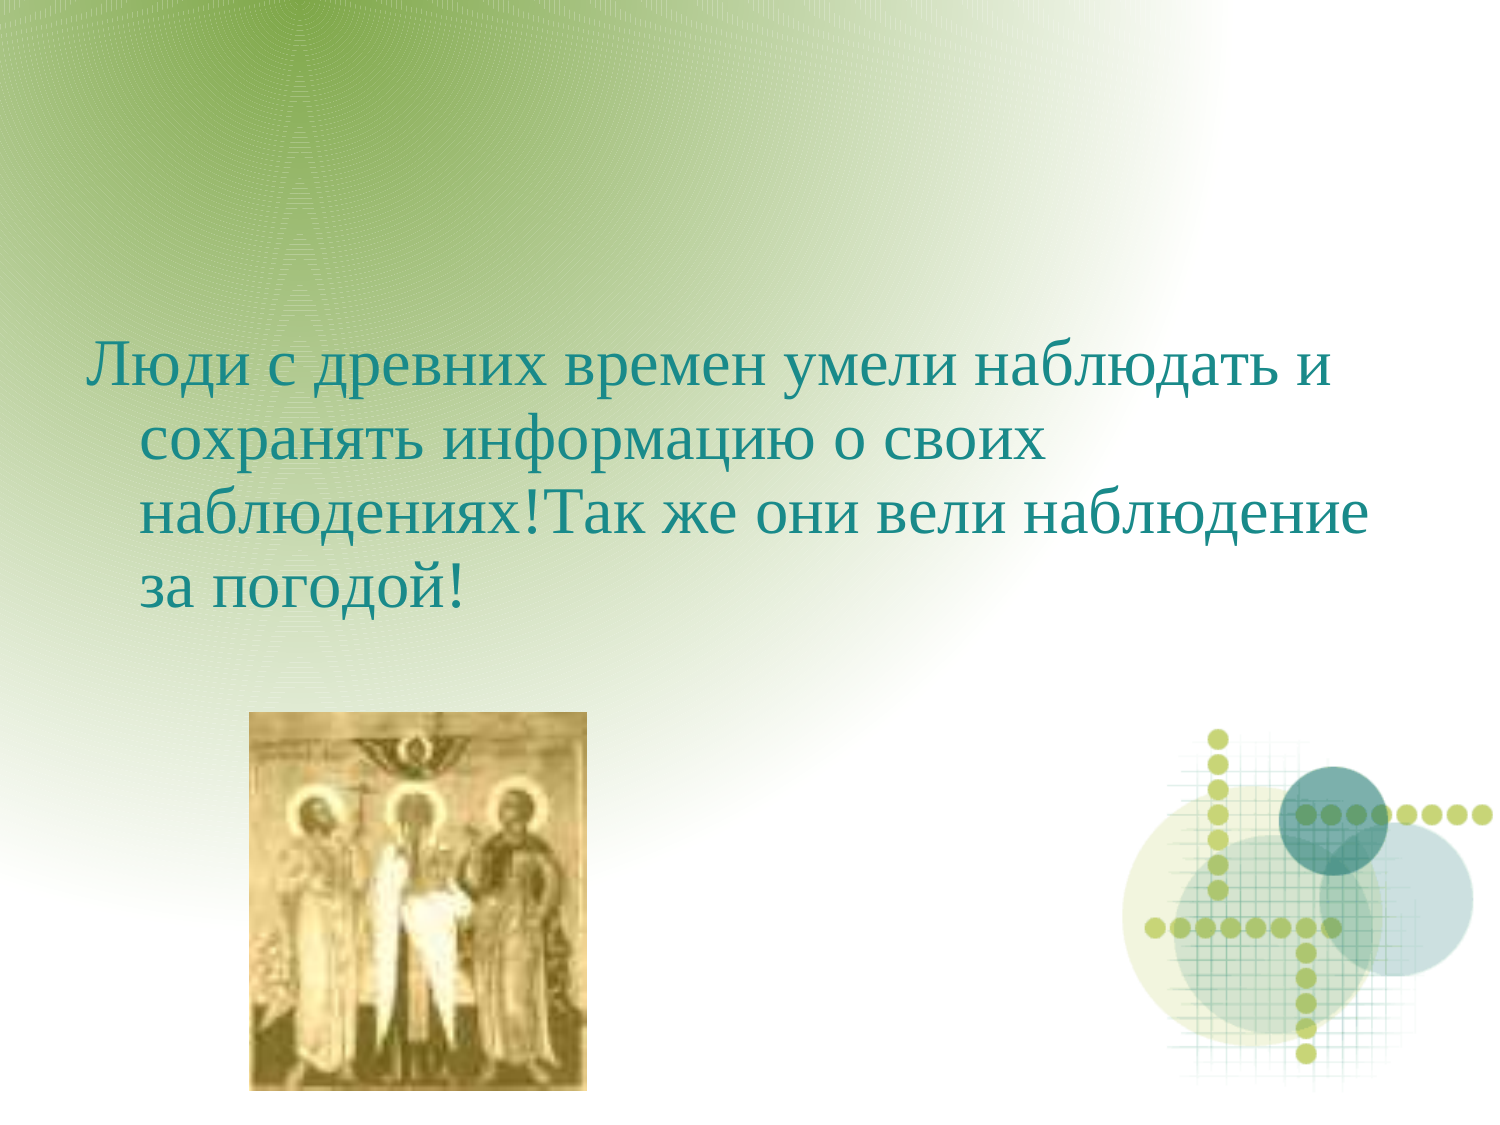

# Люди с древних времен умели наблюдать и сохранять информацию о своих наблюдениях!Так же они вели наблюдение за погодой!